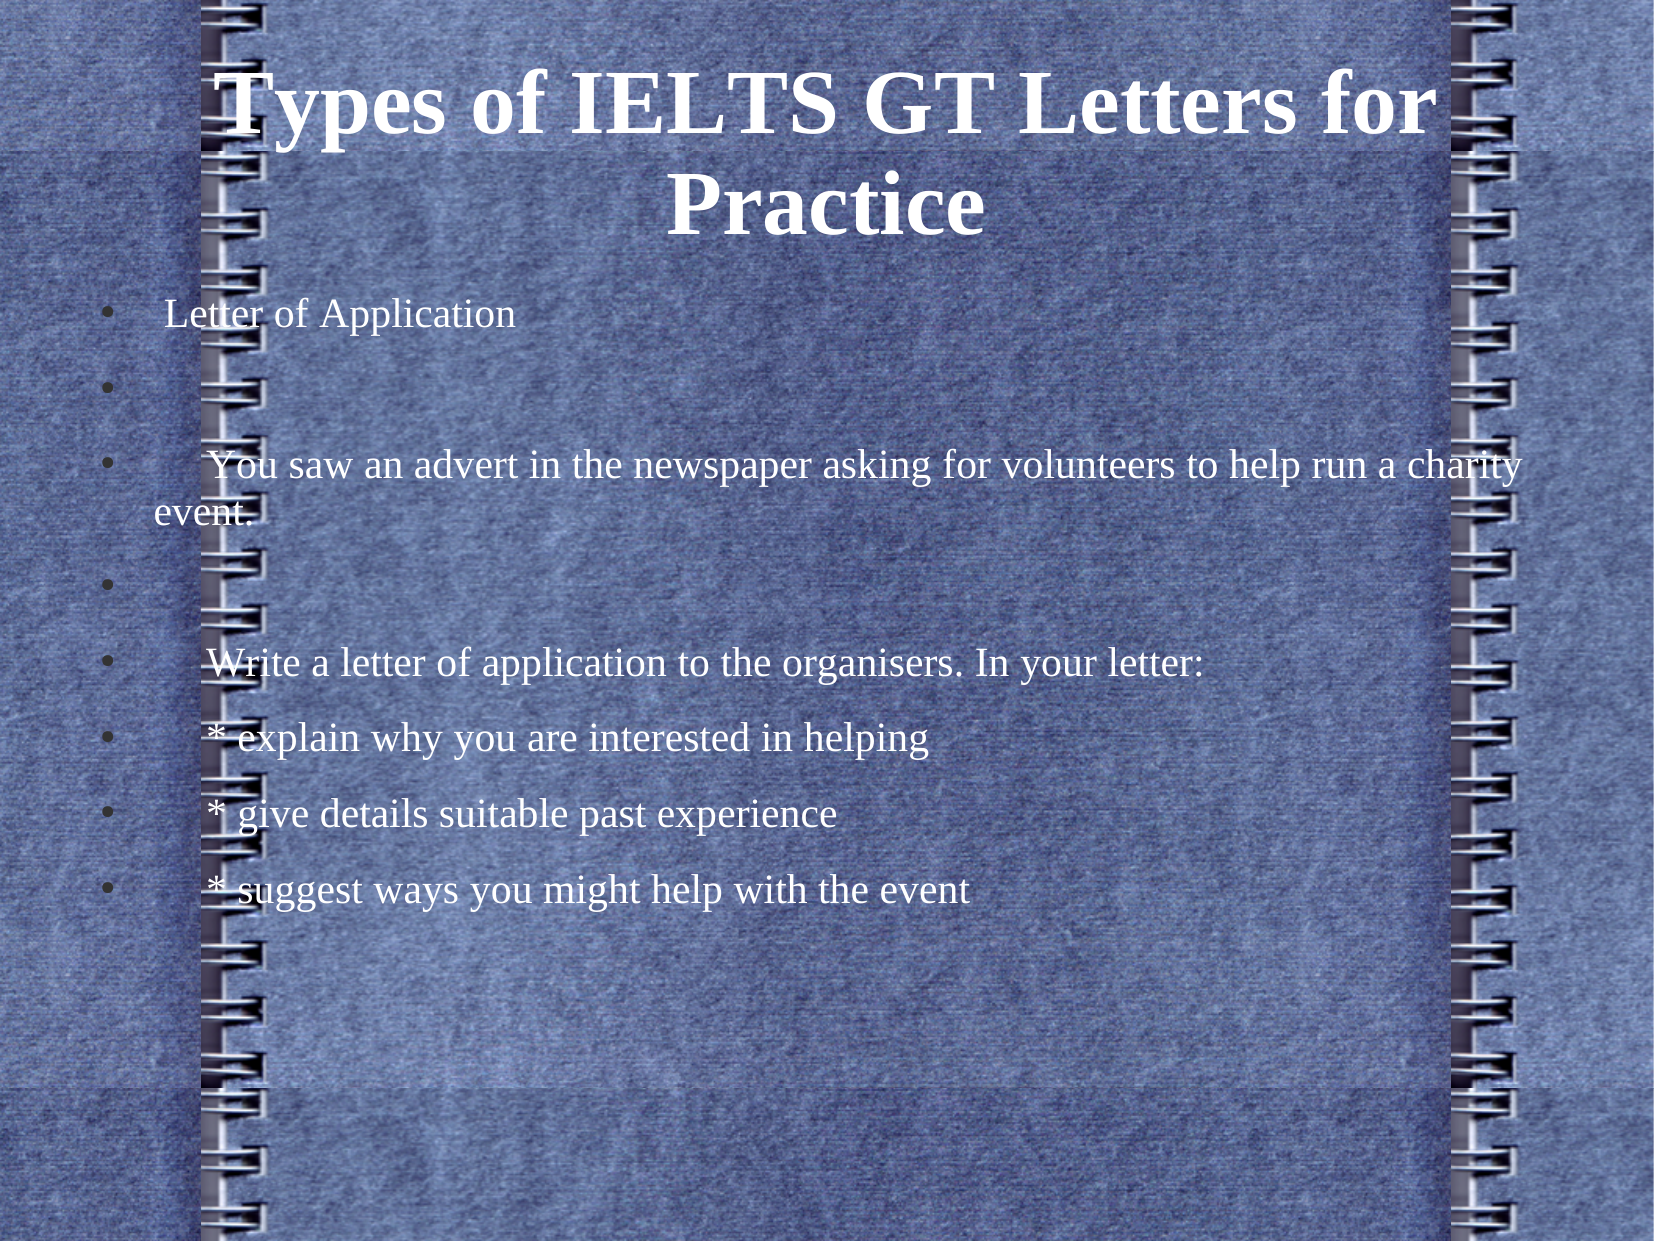

# Types of IELTS GT Letters for Practice
 Letter of Application
 You saw an advert in the newspaper asking for volunteers to help run a charity event.
 Write a letter of application to the organisers. In your letter:
 * explain why you are interested in helping
 * give details suitable past experience
 * suggest ways you might help with the event